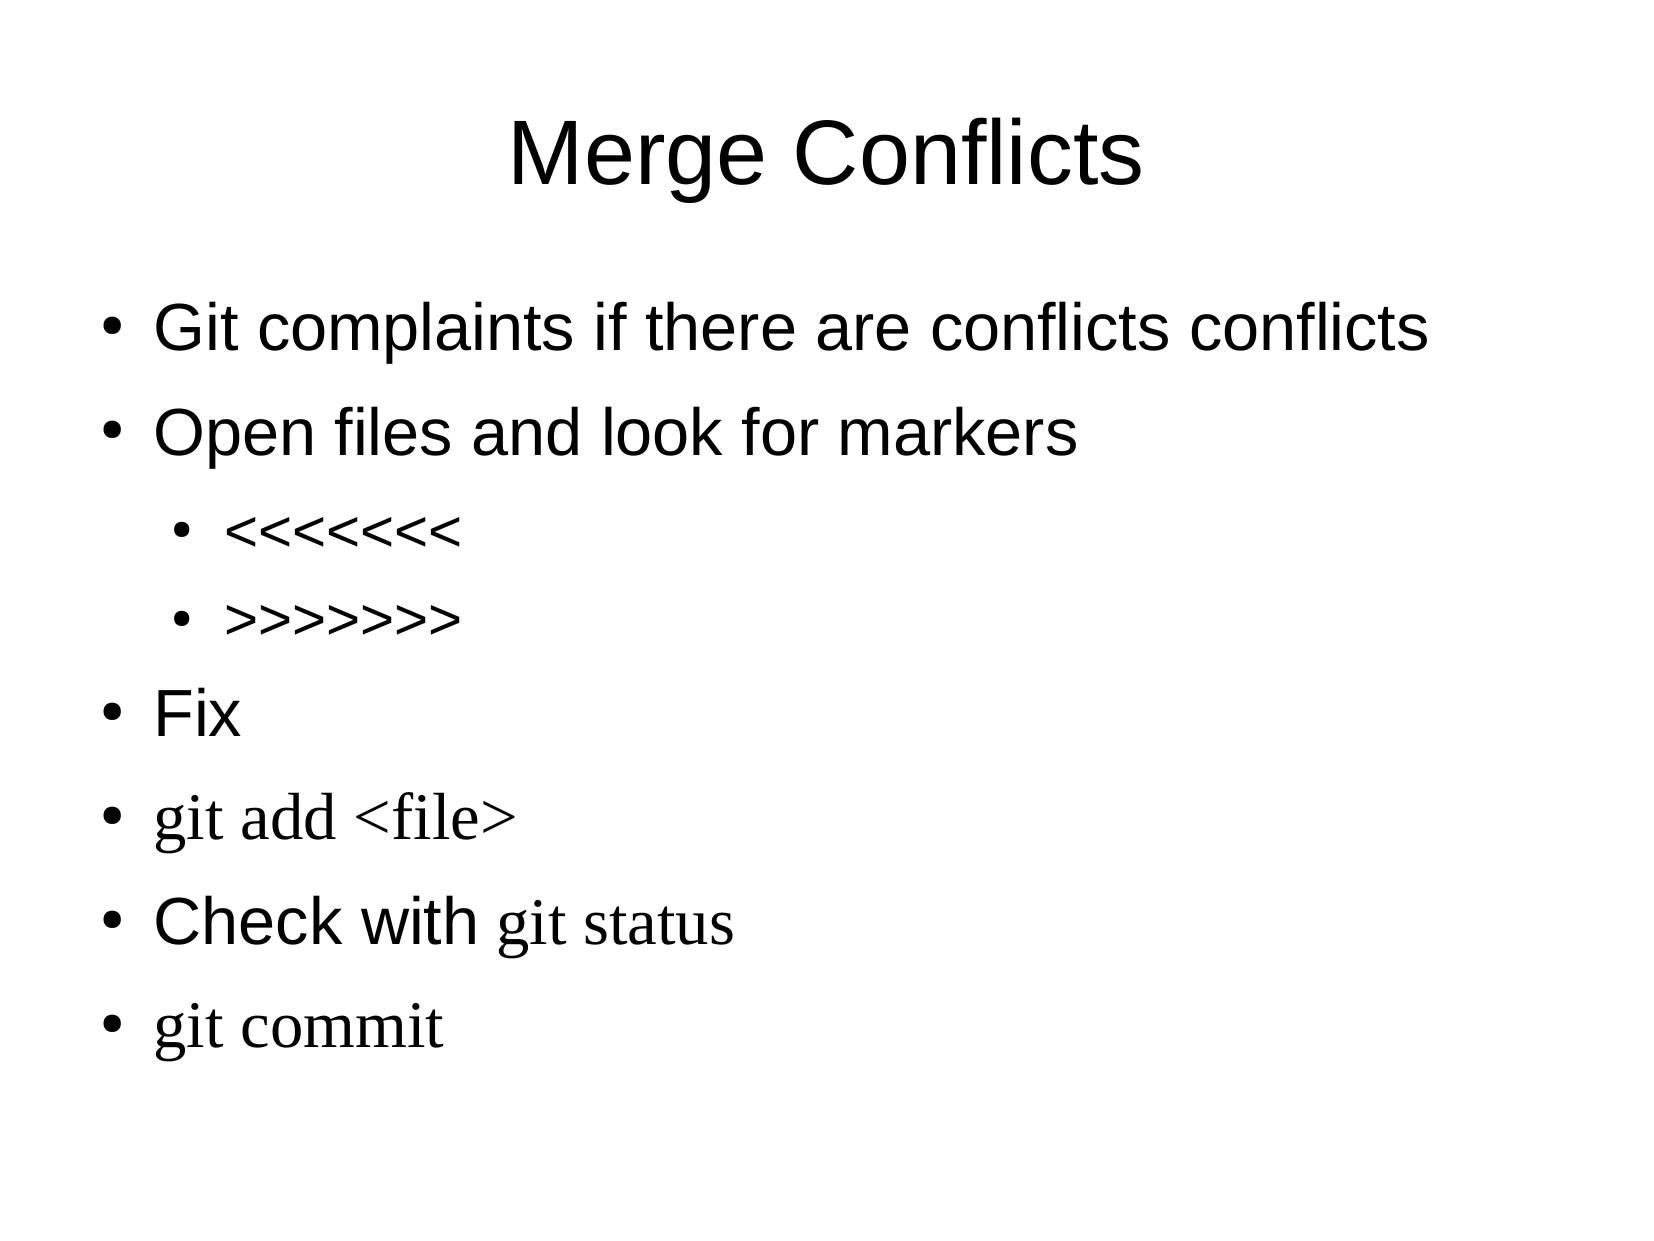

# Merge Conflicts
Git complaints if there are conflicts conflicts
Open files and look for markers
<<<<<<<
>>>>>>>
Fix
git add <file>
Check with git status
git commit